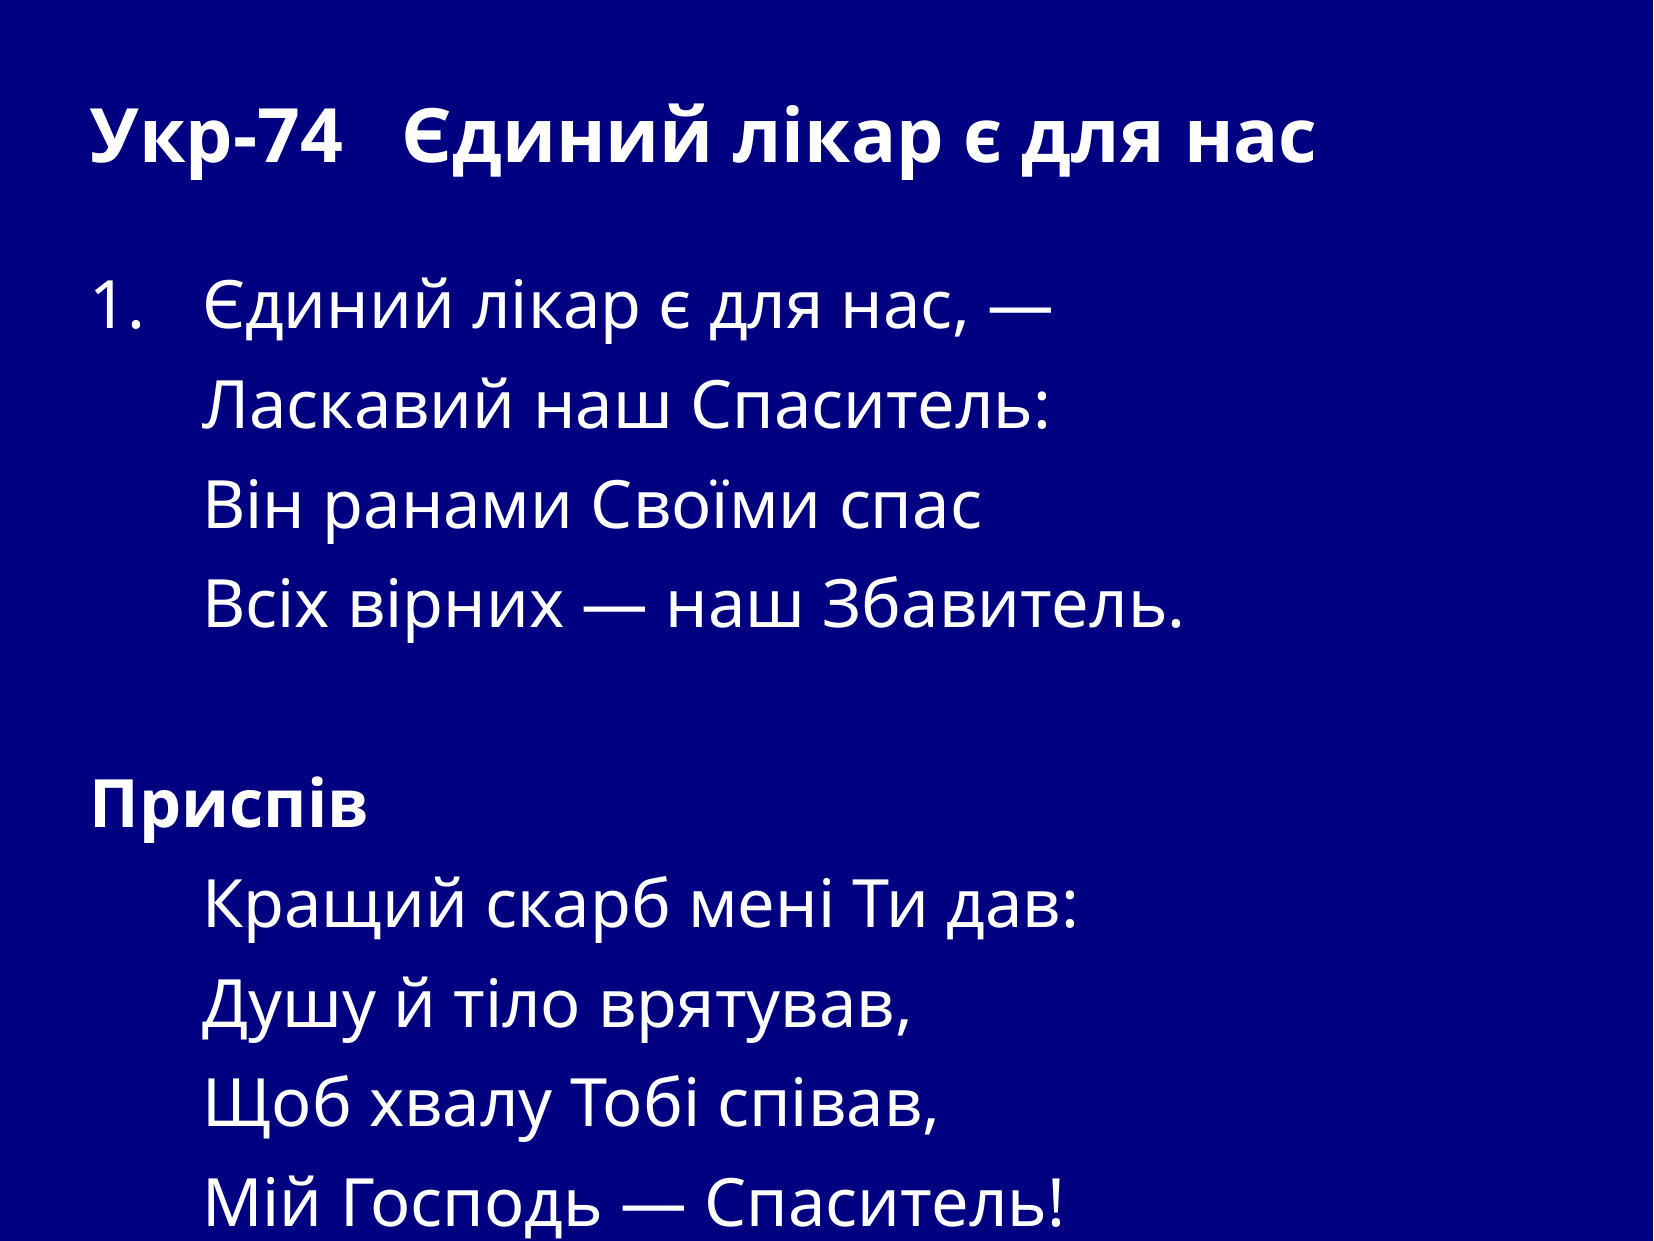

Укр-74 Єдиний лікар є для нас
1.	Єдиний лікар є для нас, ―
	Ласкавий наш Спаситель:
	Він ранами Своїми спас
	Всіх вірних ― наш Збавитель.
Приспів
	Кращий скарб мені Ти дав:
	Душу й тіло врятував,
	Щоб хвалу Тобі співав,
	Мій Господь ― Спаситель!